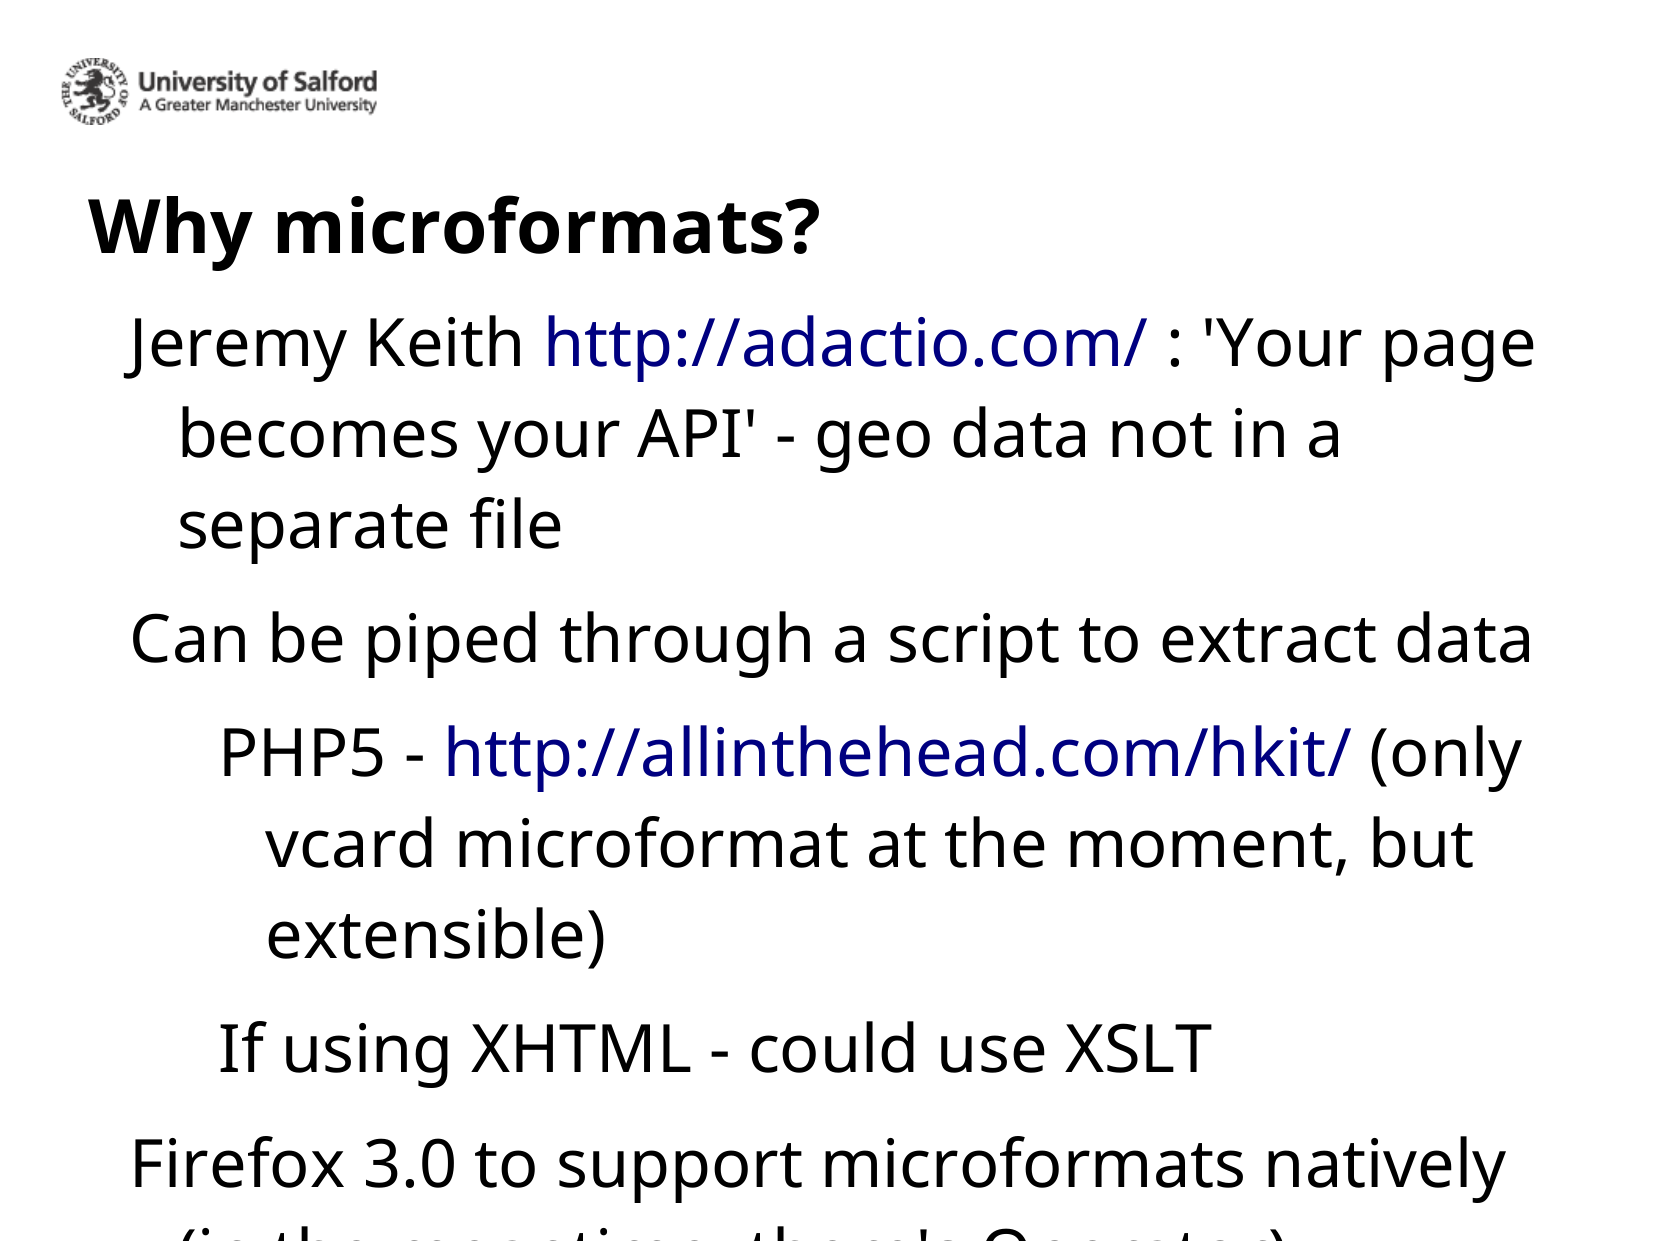

# Why microformats?
Jeremy Keith http://adactio.com/ : 'Your page becomes your API' - geo data not in a separate file
Can be piped through a script to extract data
PHP5 - http://allinthehead.com/hkit/ (only vcard microformat at the moment, but extensible)
If using XHTML - could use XSLT
Firefox 3.0 to support microformats natively (in the meantime, there's Operator)
Accessibility issues? http://www.webstandards.org/2007/04/27/haccessibility/